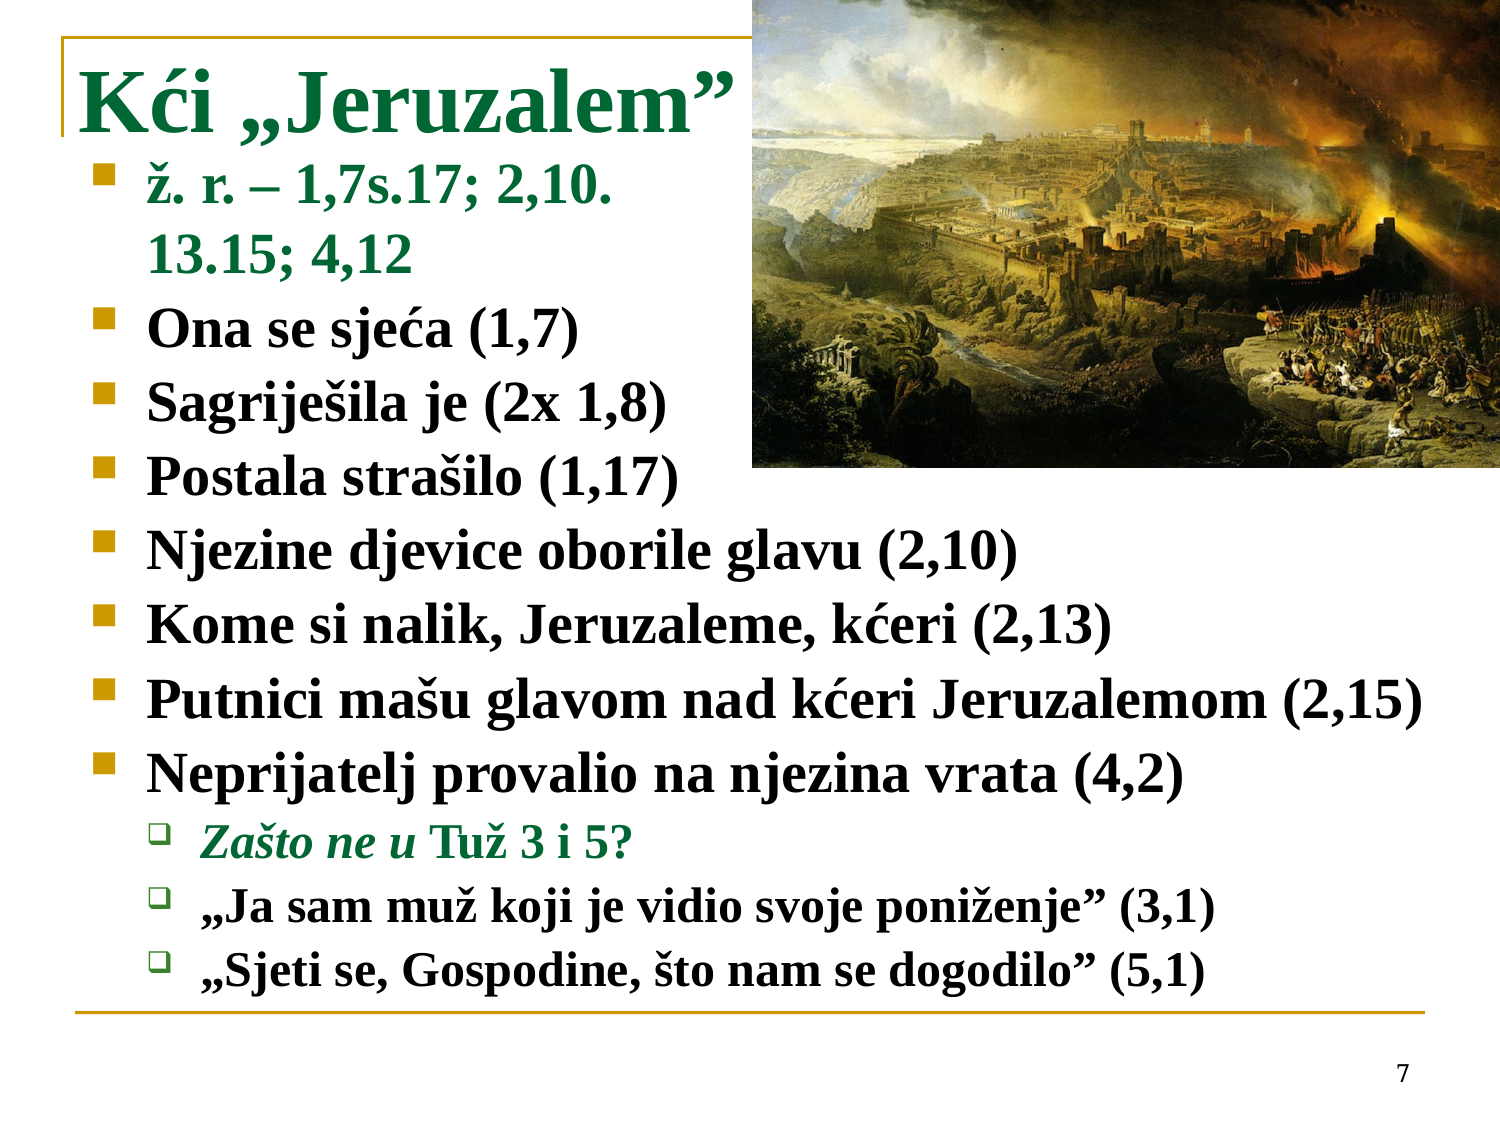

# Kći „Jeruzalem”
ž. r. – 1,7s.17; 2,10.
13.15; 4,12
Ona se sjeća (1,7)
Sagriješila je (2x 1,8)
Postala strašilo (1,17)
Njezine djevice oborile glavu (2,10)
Kome si nalik, Jeruzaleme, kćeri (2,13)
Putnici mašu glavom nad kćeri Jeruzalemom (2,15)
Neprijatelj provalio na njezina vrata (4,2)
Zašto ne u Tuž 3 i 5?
„Ja sam muž koji je vidio svoje poniženje” (3,1)
„Sjeti se, Gospodine, što nam se dogodilo” (5,1)